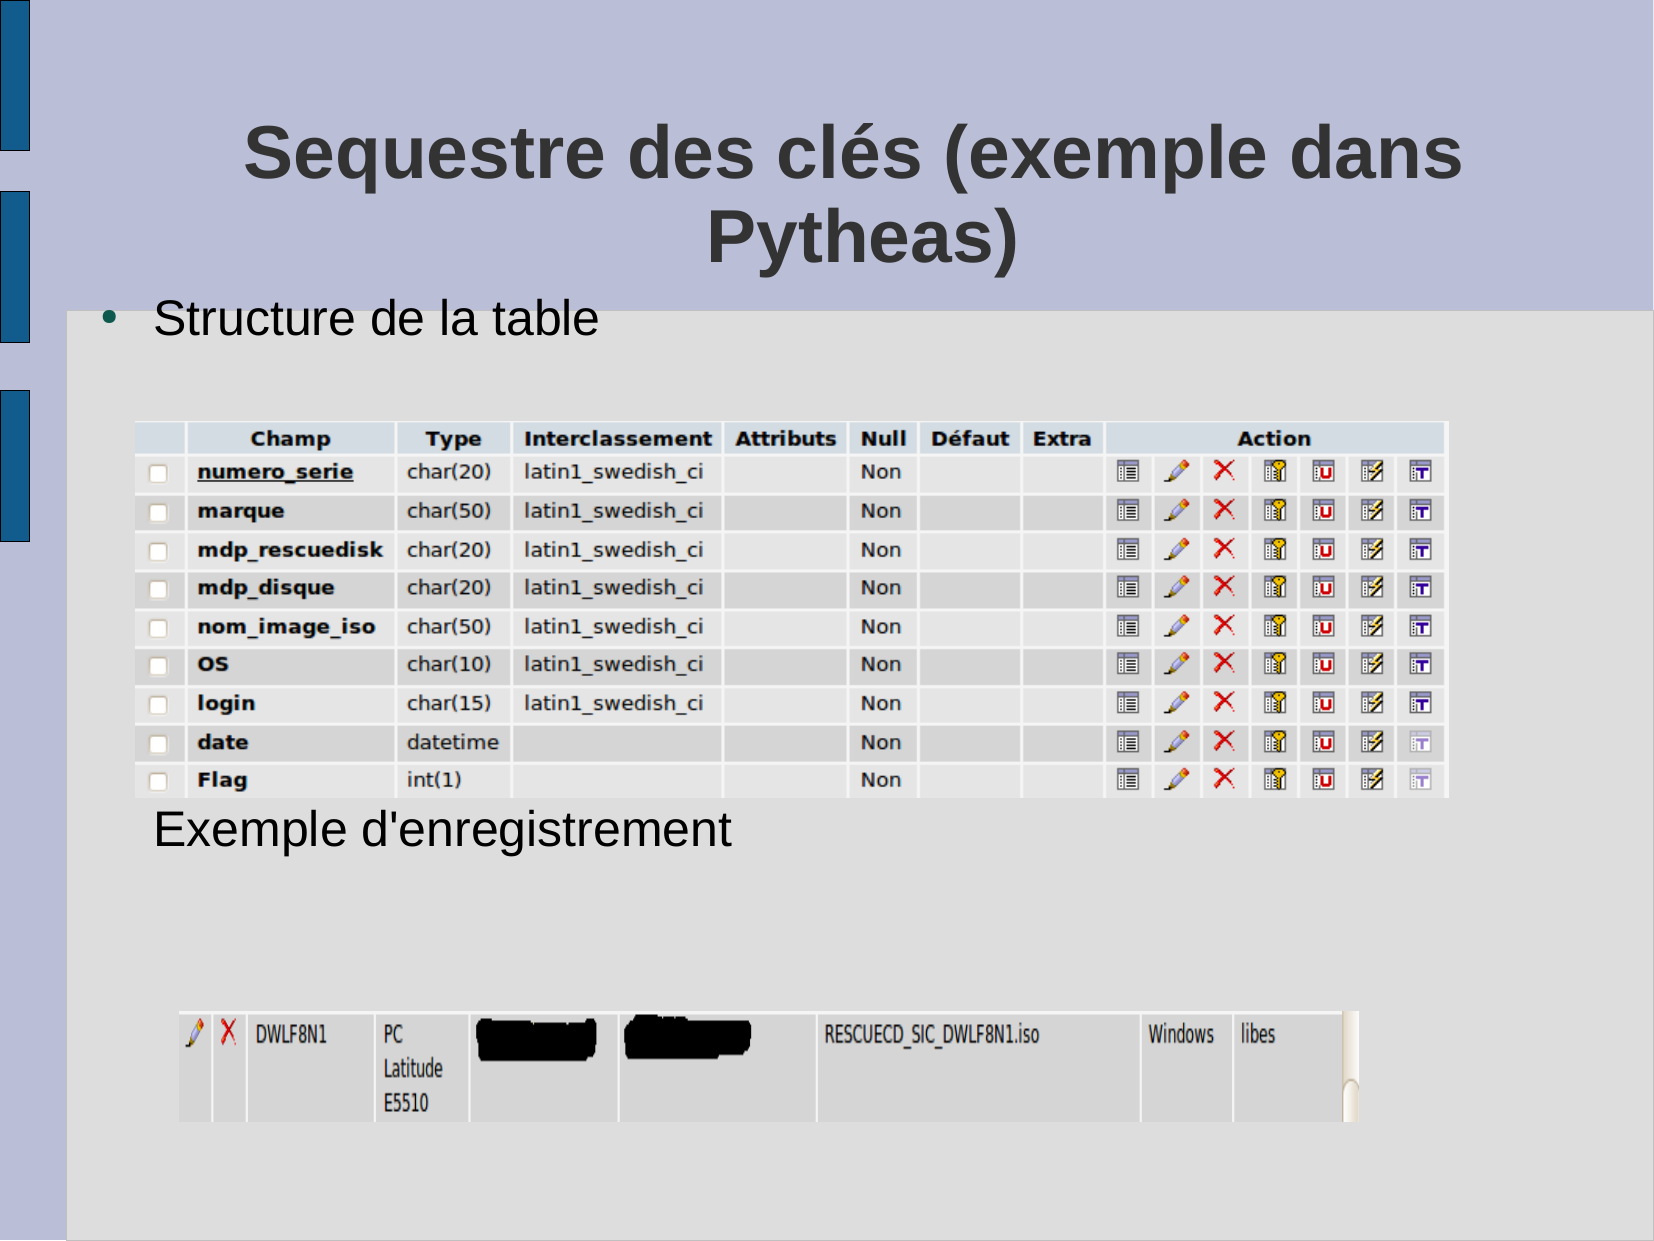

# Sequestre des clés (exemple dans Pytheas)
Structure de la table
Exemple d'enregistrement